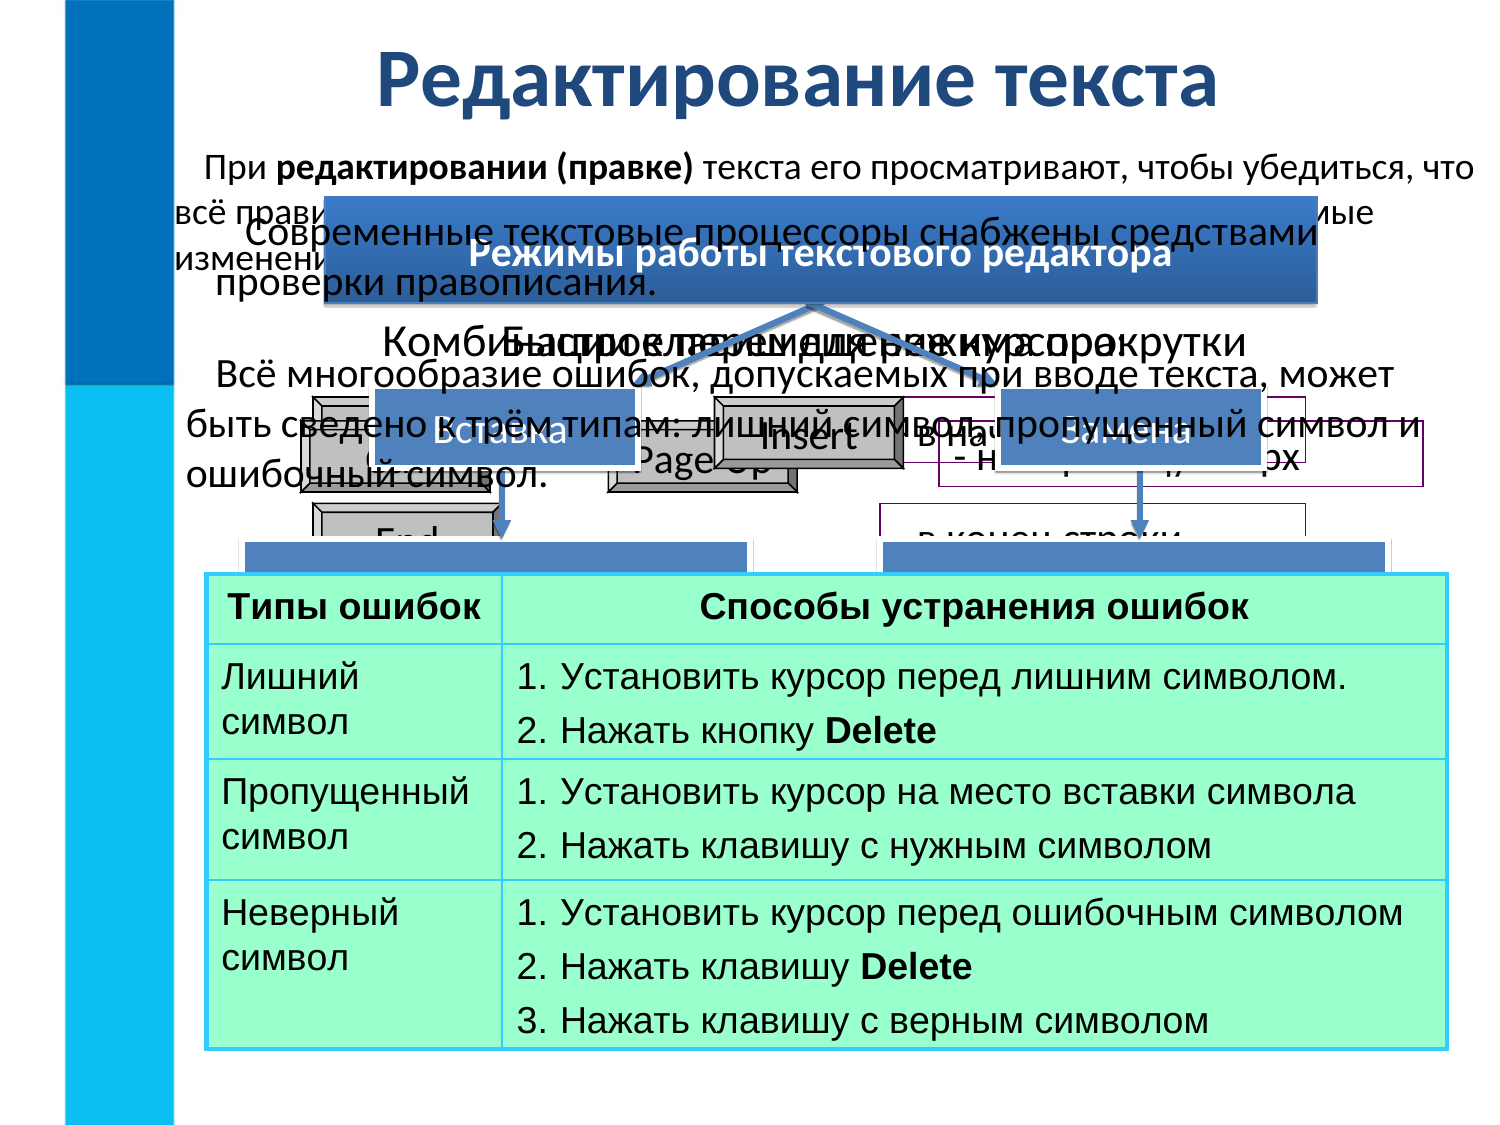

Редактирование текста
При редактировании (правке) текста его просматривают, чтобы убедиться, что всё правильно, исправляют обнаруженные ошибки и вносят необходимые изменения.
Современные текстовые процессоры снабжены средствами проверки правописания.
Режимы работы текстового редактора
Быстрое перемещение курсора:
Комбинации клавиш для режима прокрутки
Всё многообразие ошибок, допускаемых при вводе текста, может быть сведено к трём типам: лишний символ, пропущенный символ и ошибочный символ.
Вставка
Замена
Home
Insert
- в начало строки
Ctrl
+
Page Up
- на страницу вверх
End
- в конец строки
Текст сдвигается
вправо, освобождая
место вводимому
символу
Символ, стоящий
за курсором,
заменяется символом,
вводимым с клавиатуры
| Типы ошибок | Способы устранения ошибок |
| --- | --- |
| Лишний символ | Установить курсор перед лишним символом. Нажать кнопку Delete |
| Пропущенный символ | Установить курсор на место вставки символа Нажать клавишу с нужным символом |
| Неверный символ | Установить курсор перед ошибочным символом Нажать клавишу Delete Нажать клавишу с верным символом |
Page
Down
+
Ctrl
Ctrl
+

- на страницу вниз
- на слово вправо
+
Ctrl

- на слово влево
Ctrl
+
Home
- в начало текста
Page Up
- на «экран» вверх
Page
Down
Ctrl
+
End
- в конец текста
- на «экран» вниз